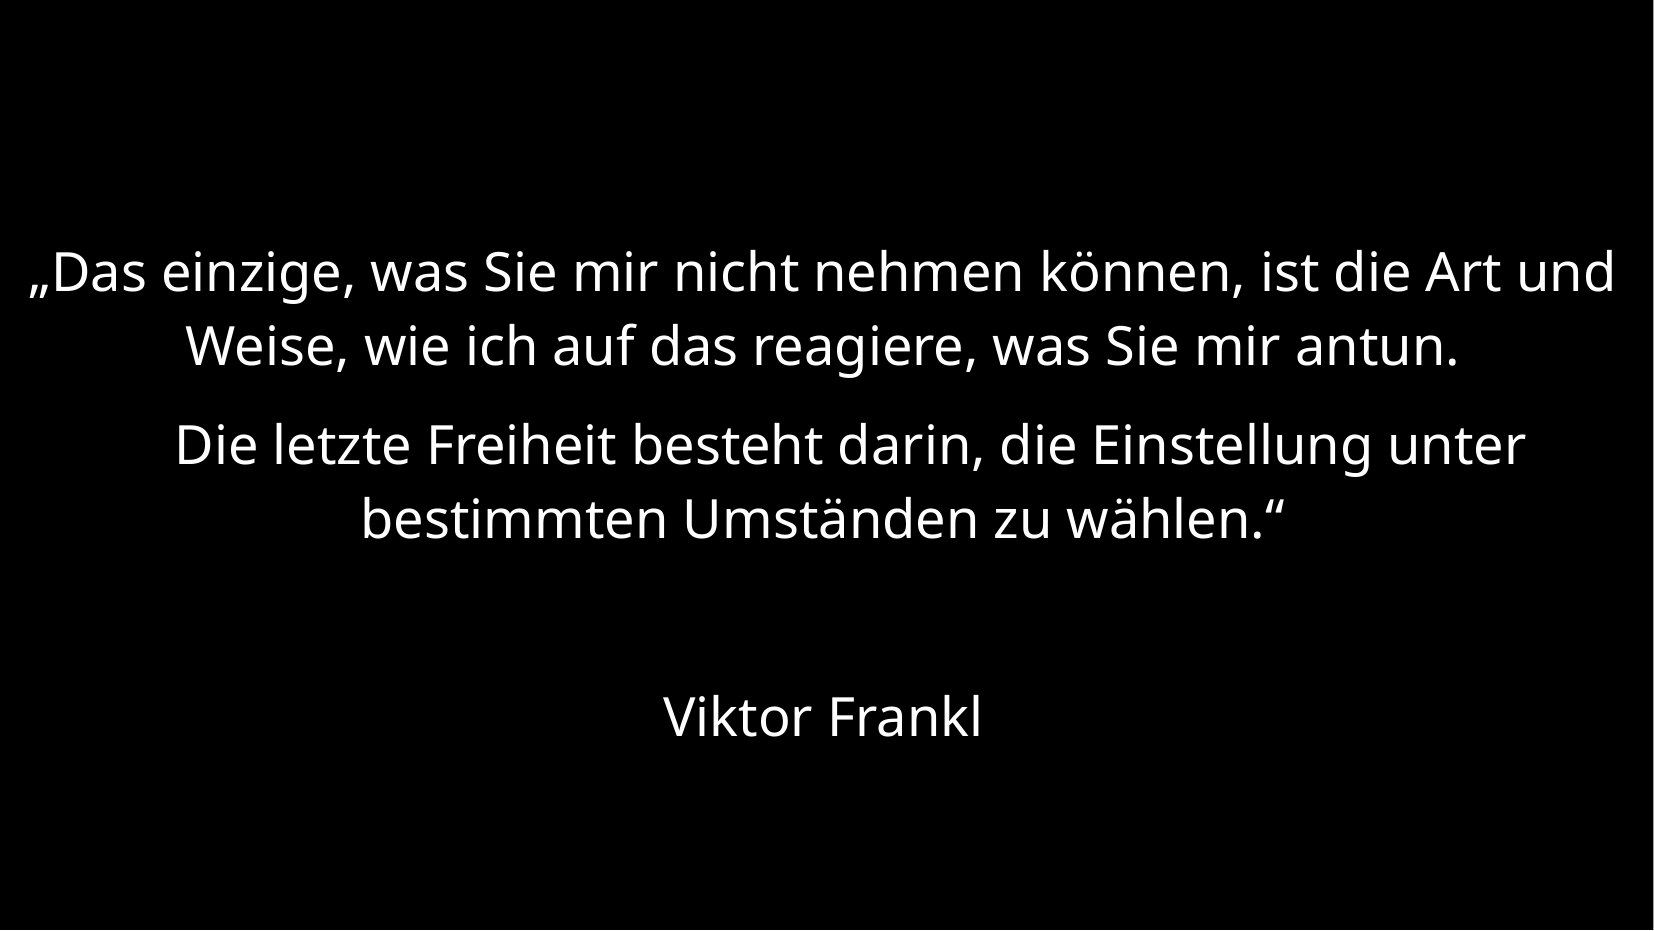

„Das einzige, was Sie mir nicht nehmen können, ist die Art und Weise, wie ich auf das reagiere, was Sie mir antun.
 Die letzte Freiheit besteht darin, die Einstellung unter bestimmten Umständen zu wählen.“
Viktor Frankl